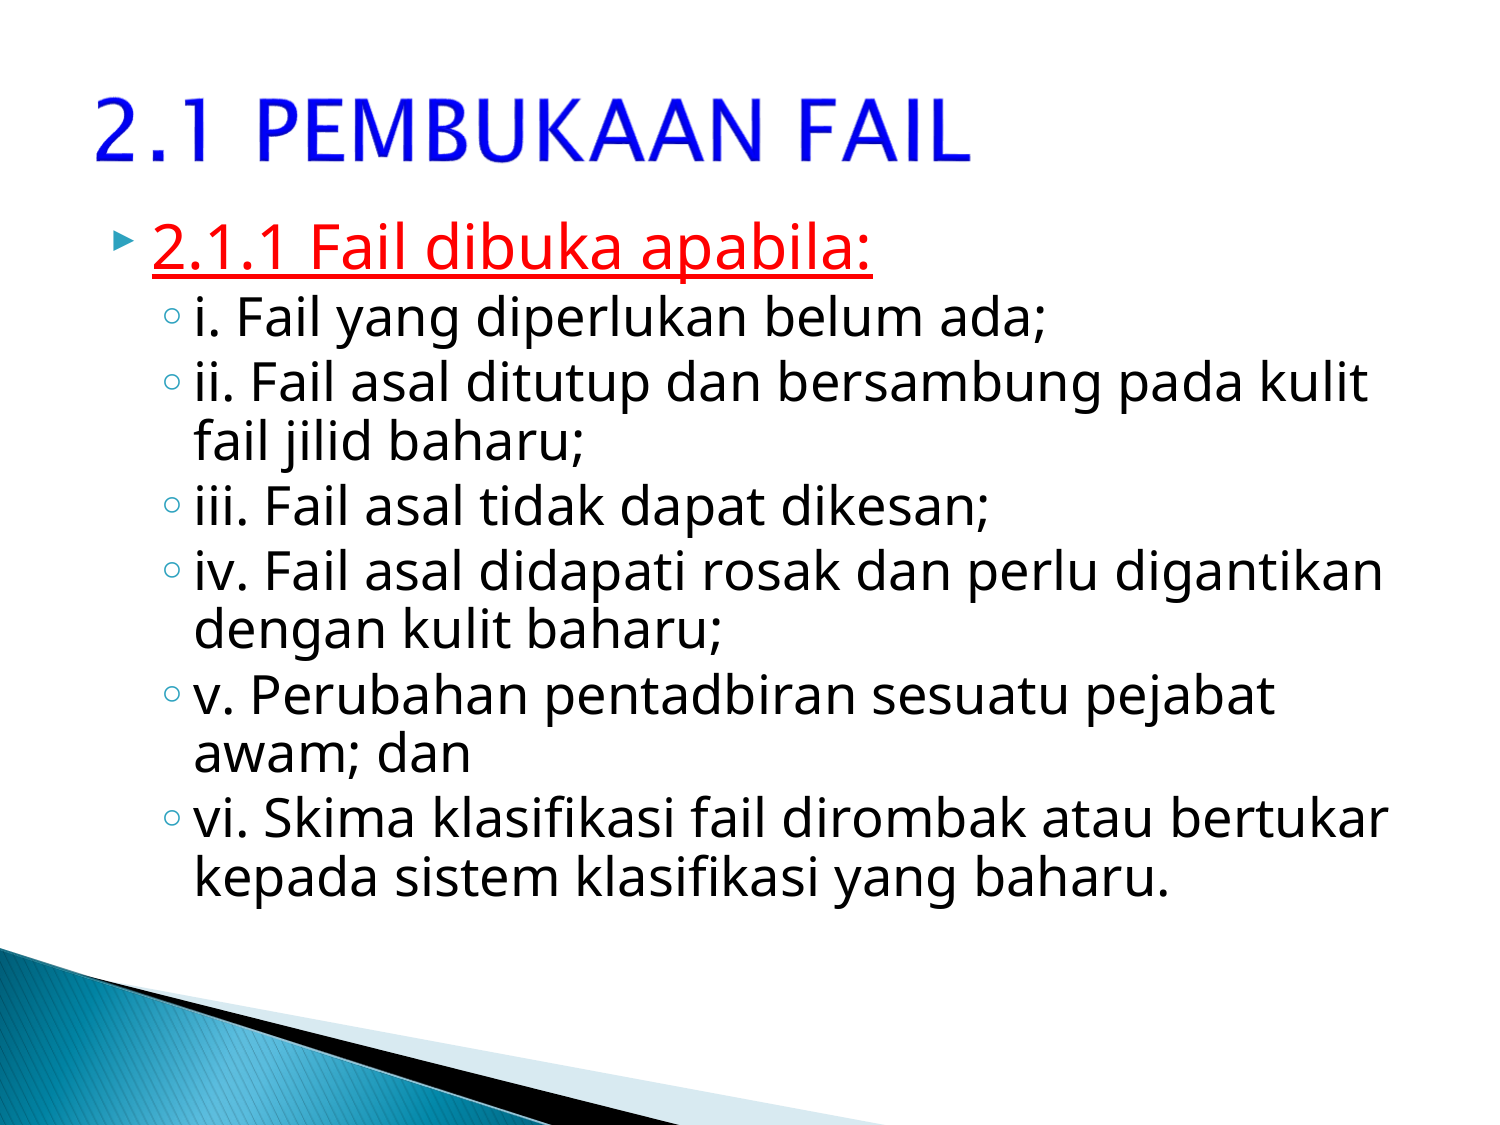

# 2.1.1 Fail dibuka apabila:
i. Fail yang diperlukan belum ada;
ii. Fail asal ditutup dan bersambung pada kulit fail jilid baharu;
iii. Fail asal tidak dapat dikesan;
iv. Fail asal didapati rosak dan perlu digantikan dengan kulit baharu;
v. Perubahan pentadbiran sesuatu pejabat awam; dan
vi. Skima klasifikasi fail dirombak atau bertukar kepada sistem klasifikasi yang baharu.